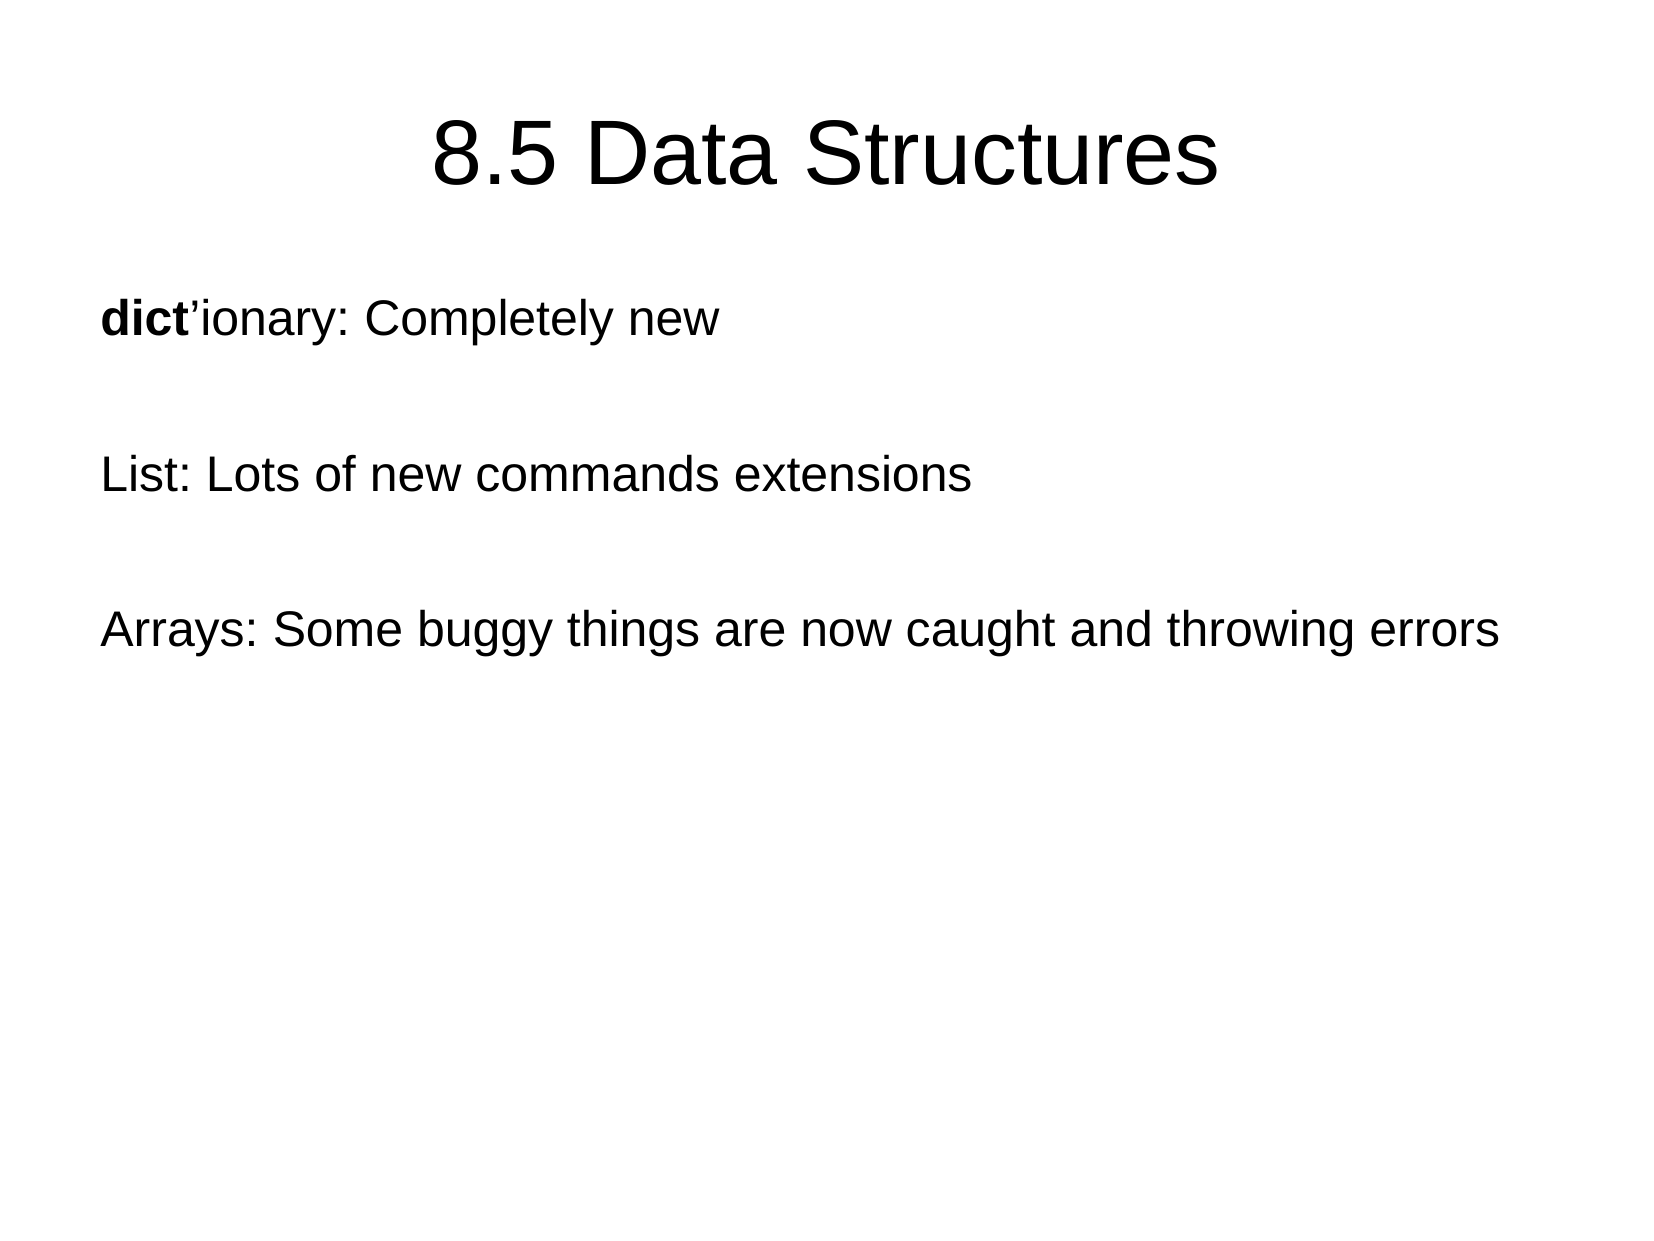

# 8.5 Data Structures
dict’ionary: Completely new
List: Lots of new commands extensions
Arrays: Some buggy things are now caught and throwing errors